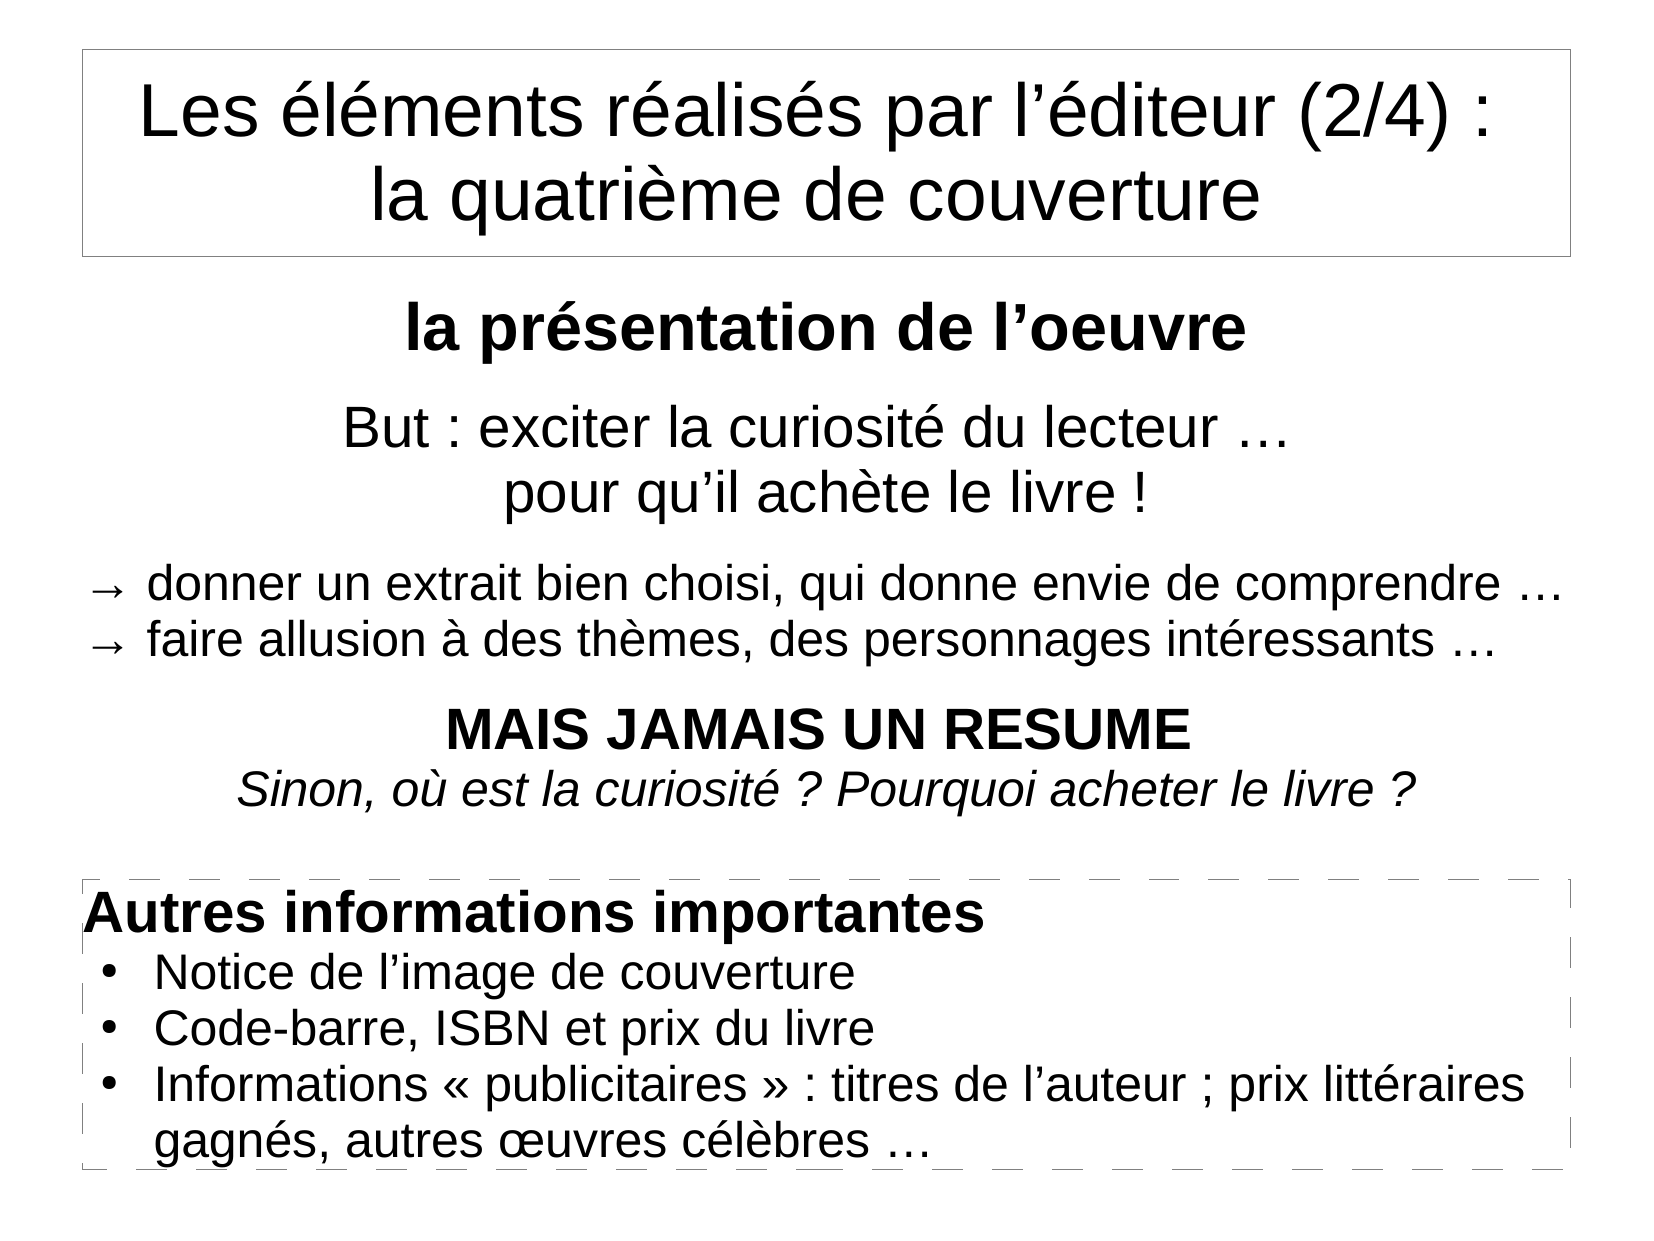

# Les éléments réalisés par l’éditeur (2/4) : la quatrième de couverture
la présentation de l’oeuvre
But : exciter la curiosité du lecteur …
pour qu’il achète le livre !
→ donner un extrait bien choisi, qui donne envie de comprendre …
→ faire allusion à des thèmes, des personnages intéressants …
MAIS JAMAIS UN RESUME
Sinon, où est la curiosité ? Pourquoi acheter le livre ?
Autres informations importantes
Notice de l’image de couverture
Code-barre, ISBN et prix du livre
Informations « publicitaires » : titres de l’auteur ; prix littéraires gagnés, autres œuvres célèbres …